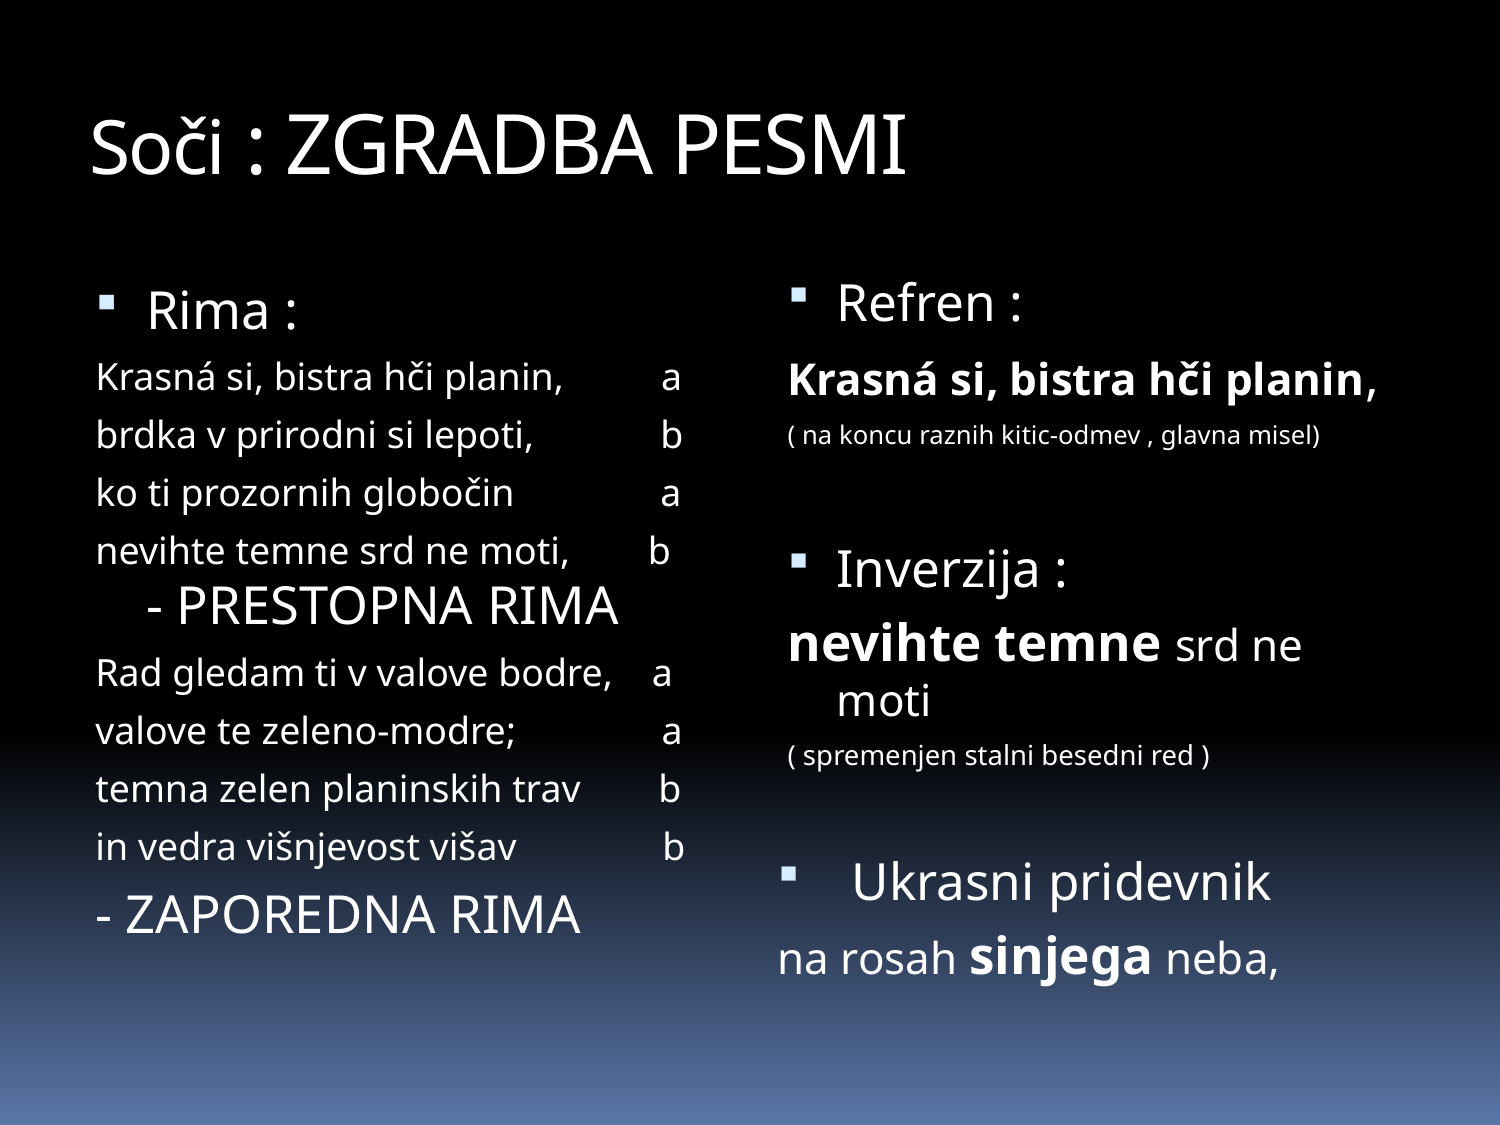

# Soči : ZGRADBA PESMI
Refren :
Krasná si, bistra hči planin,
( na koncu raznih kitic-odmev , glavna misel)
Inverzija :
nevihte temne srd ne moti
( spremenjen stalni besedni red )
Ukrasni pridevnik
na rosah sinjega neba,
Rima :
Krasná si, bistra hči planin, a
brdka v prirodni si lepoti, b
ko ti prozornih globočin a
nevihte temne srd ne moti, b
- PRESTOPNA RIMA
Rad gledam ti v valove bodre, a
valove te zeleno-modre; a
temna zelen planinskih trav b
in vedra višnjevost višav b
- ZAPOREDNA RIMA